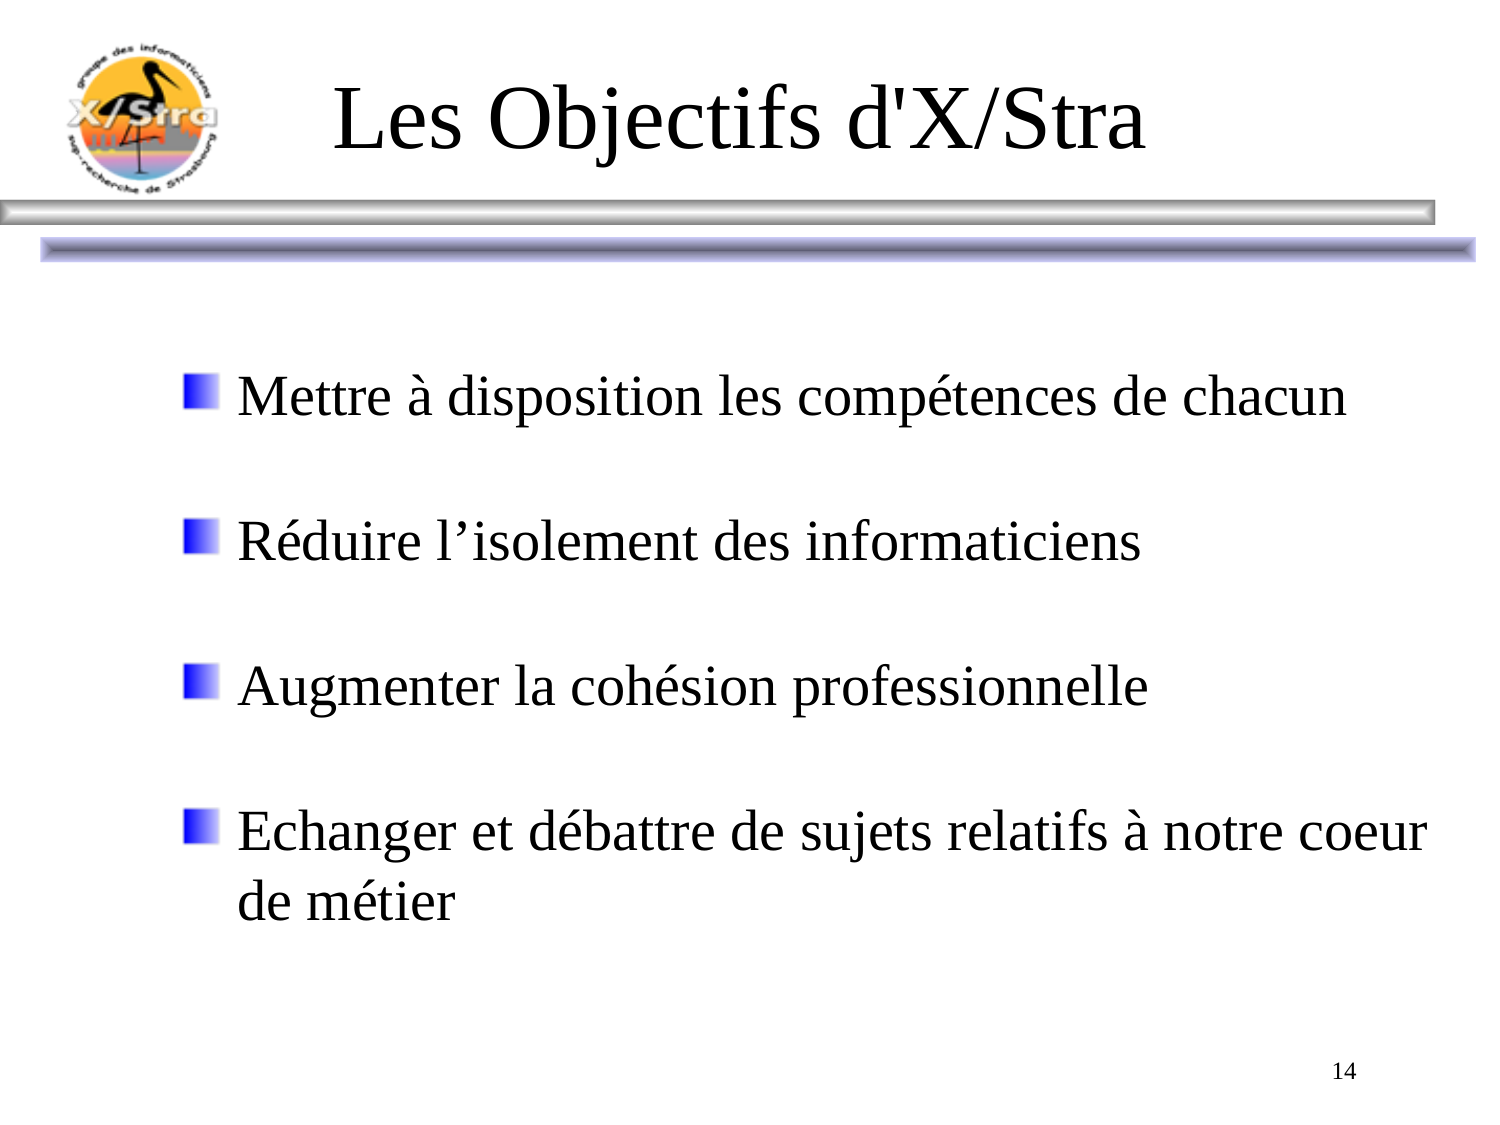

# Les Objectifs d'X/Stra
Mettre à disposition les compétences de chacun
Réduire l’isolement des informaticiens
Augmenter la cohésion professionnelle
Echanger et débattre de sujets relatifs à notre coeur de métier